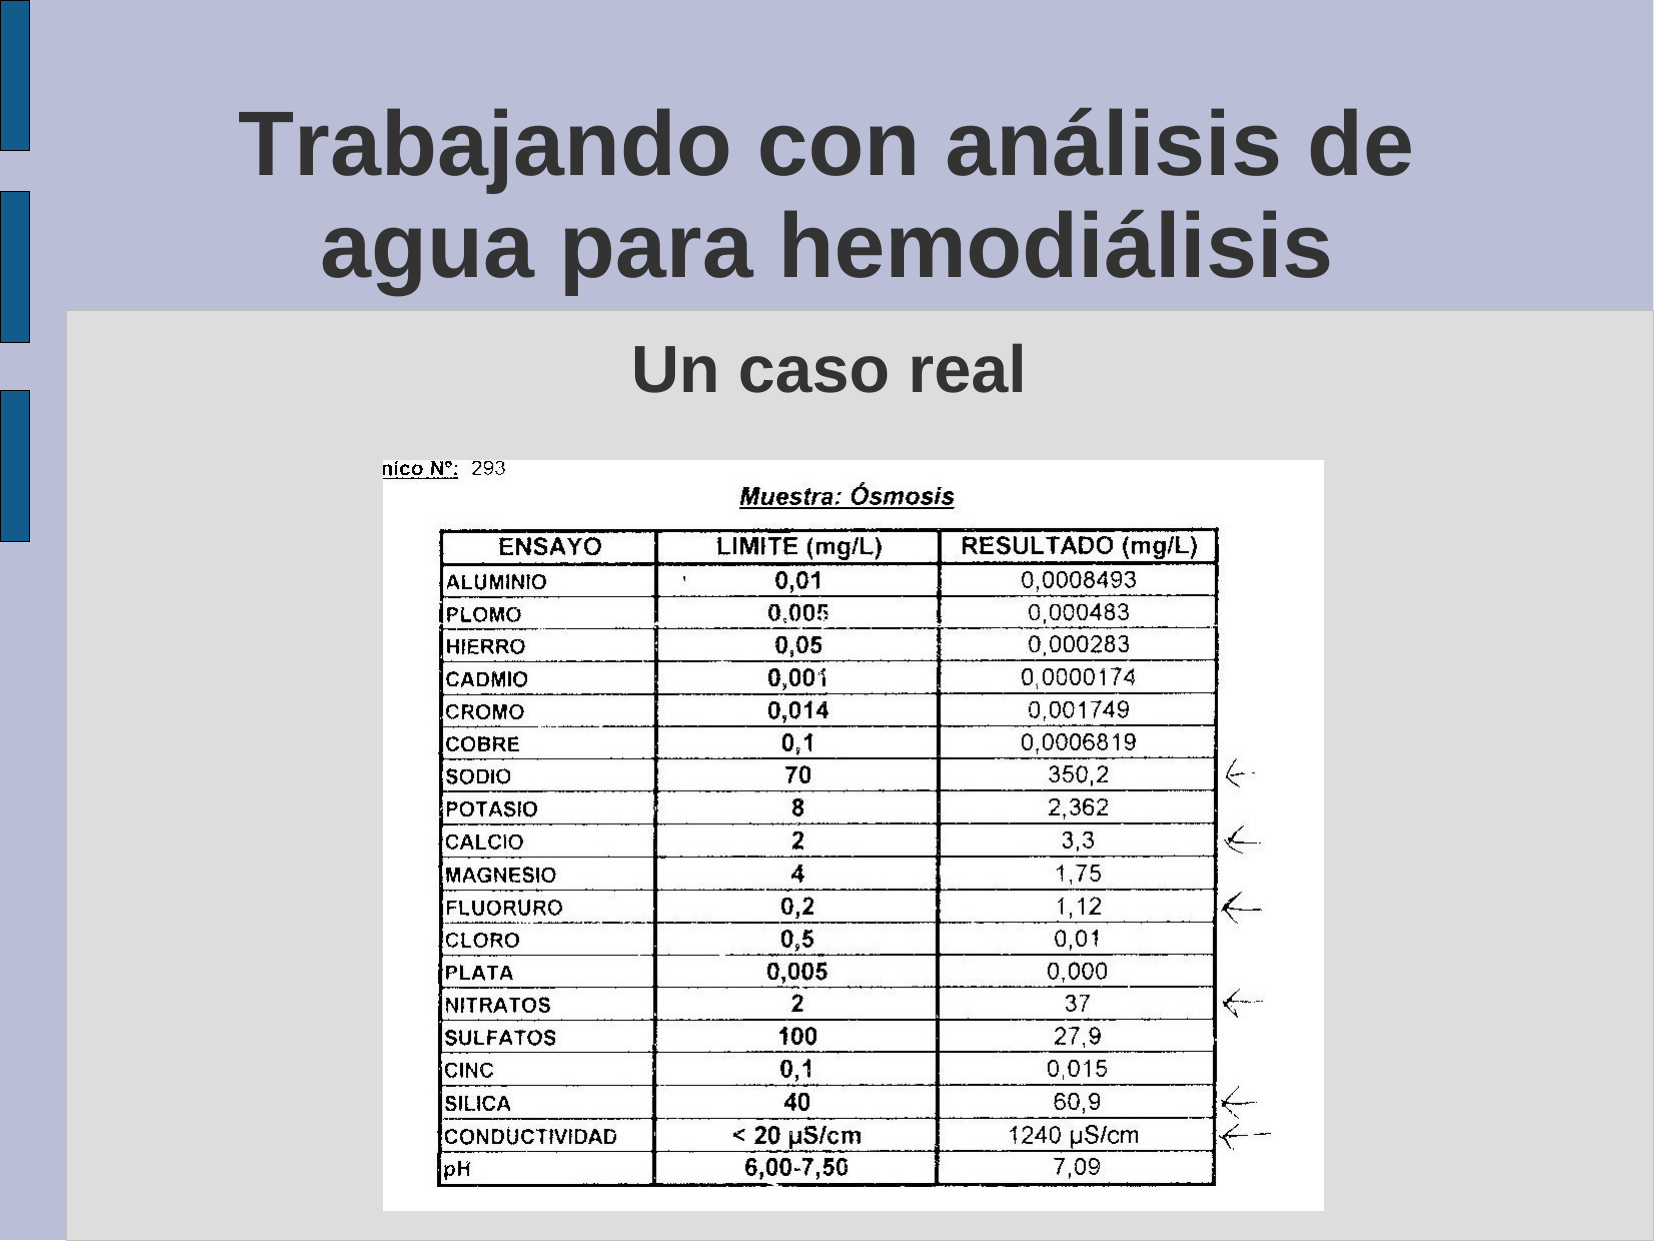

# Trabajando con análisis de agua para hemodiálisis
Un caso real